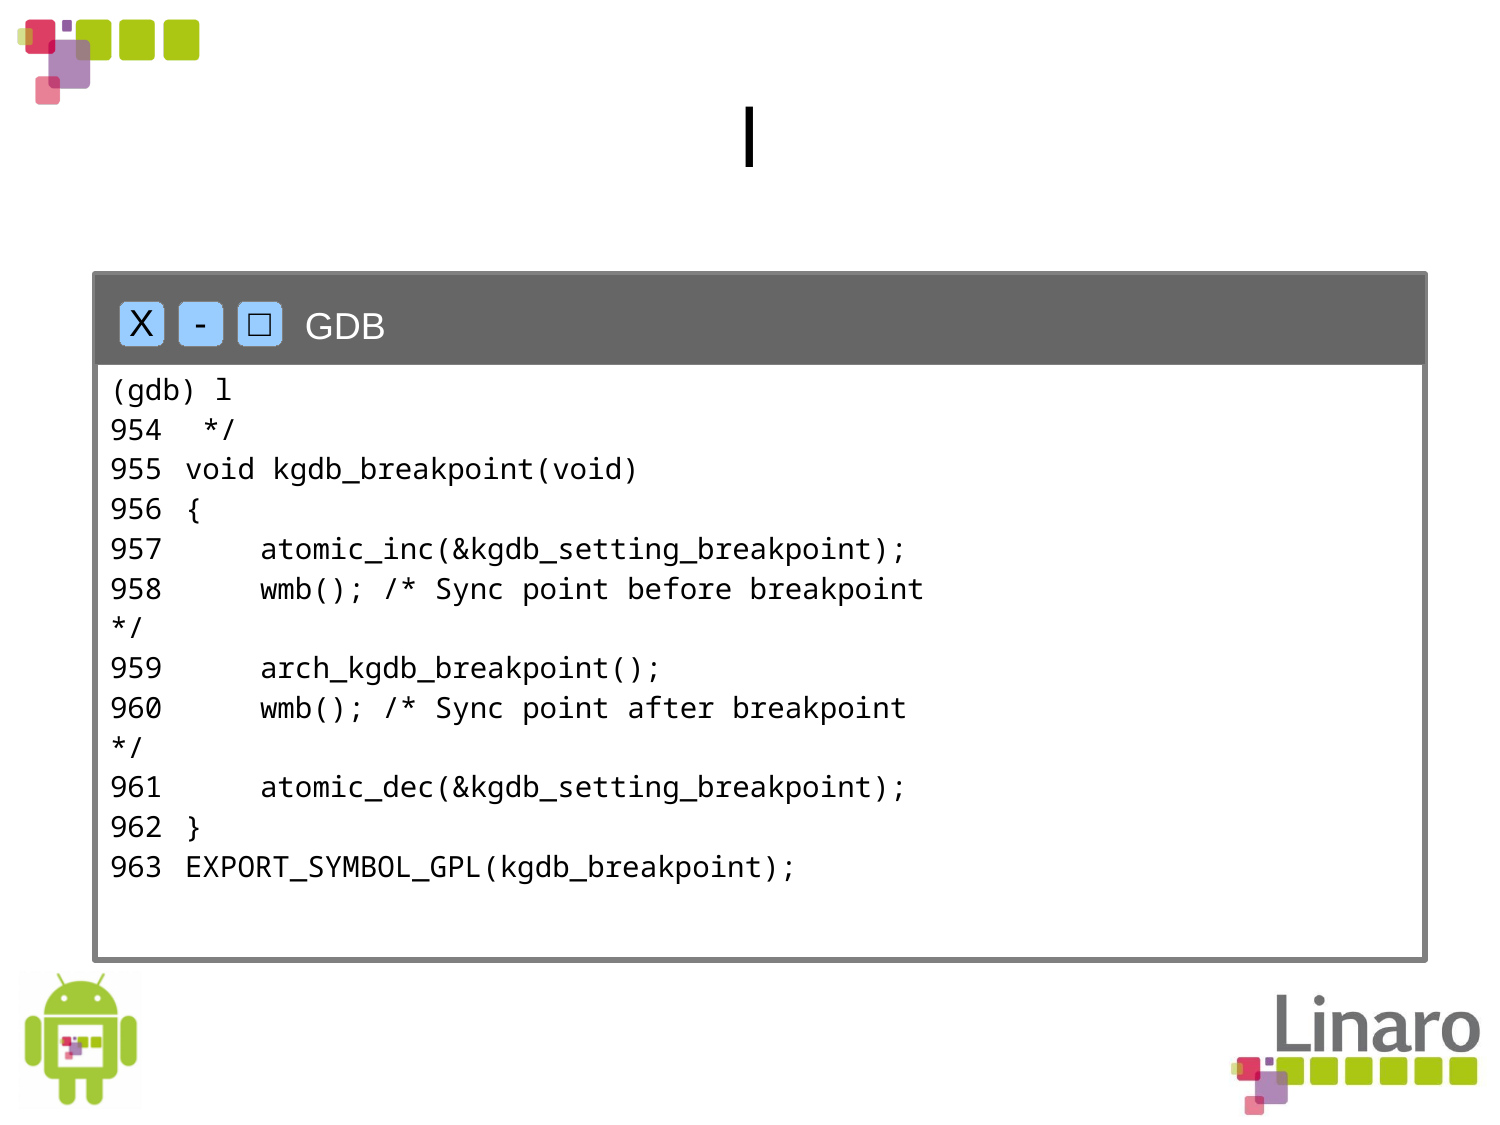

# l
GDB
X
-
□
(gdb) l
954	 */
955	void kgdb_breakpoint(void)
956	{
957		atomic_inc(&kgdb_setting_breakpoint);
958		wmb(); /* Sync point before breakpoint */
959		arch_kgdb_breakpoint();
960		wmb(); /* Sync point after breakpoint */
961		atomic_dec(&kgdb_setting_breakpoint);
962	}
963	EXPORT_SYMBOL_GPL(kgdb_breakpoint);